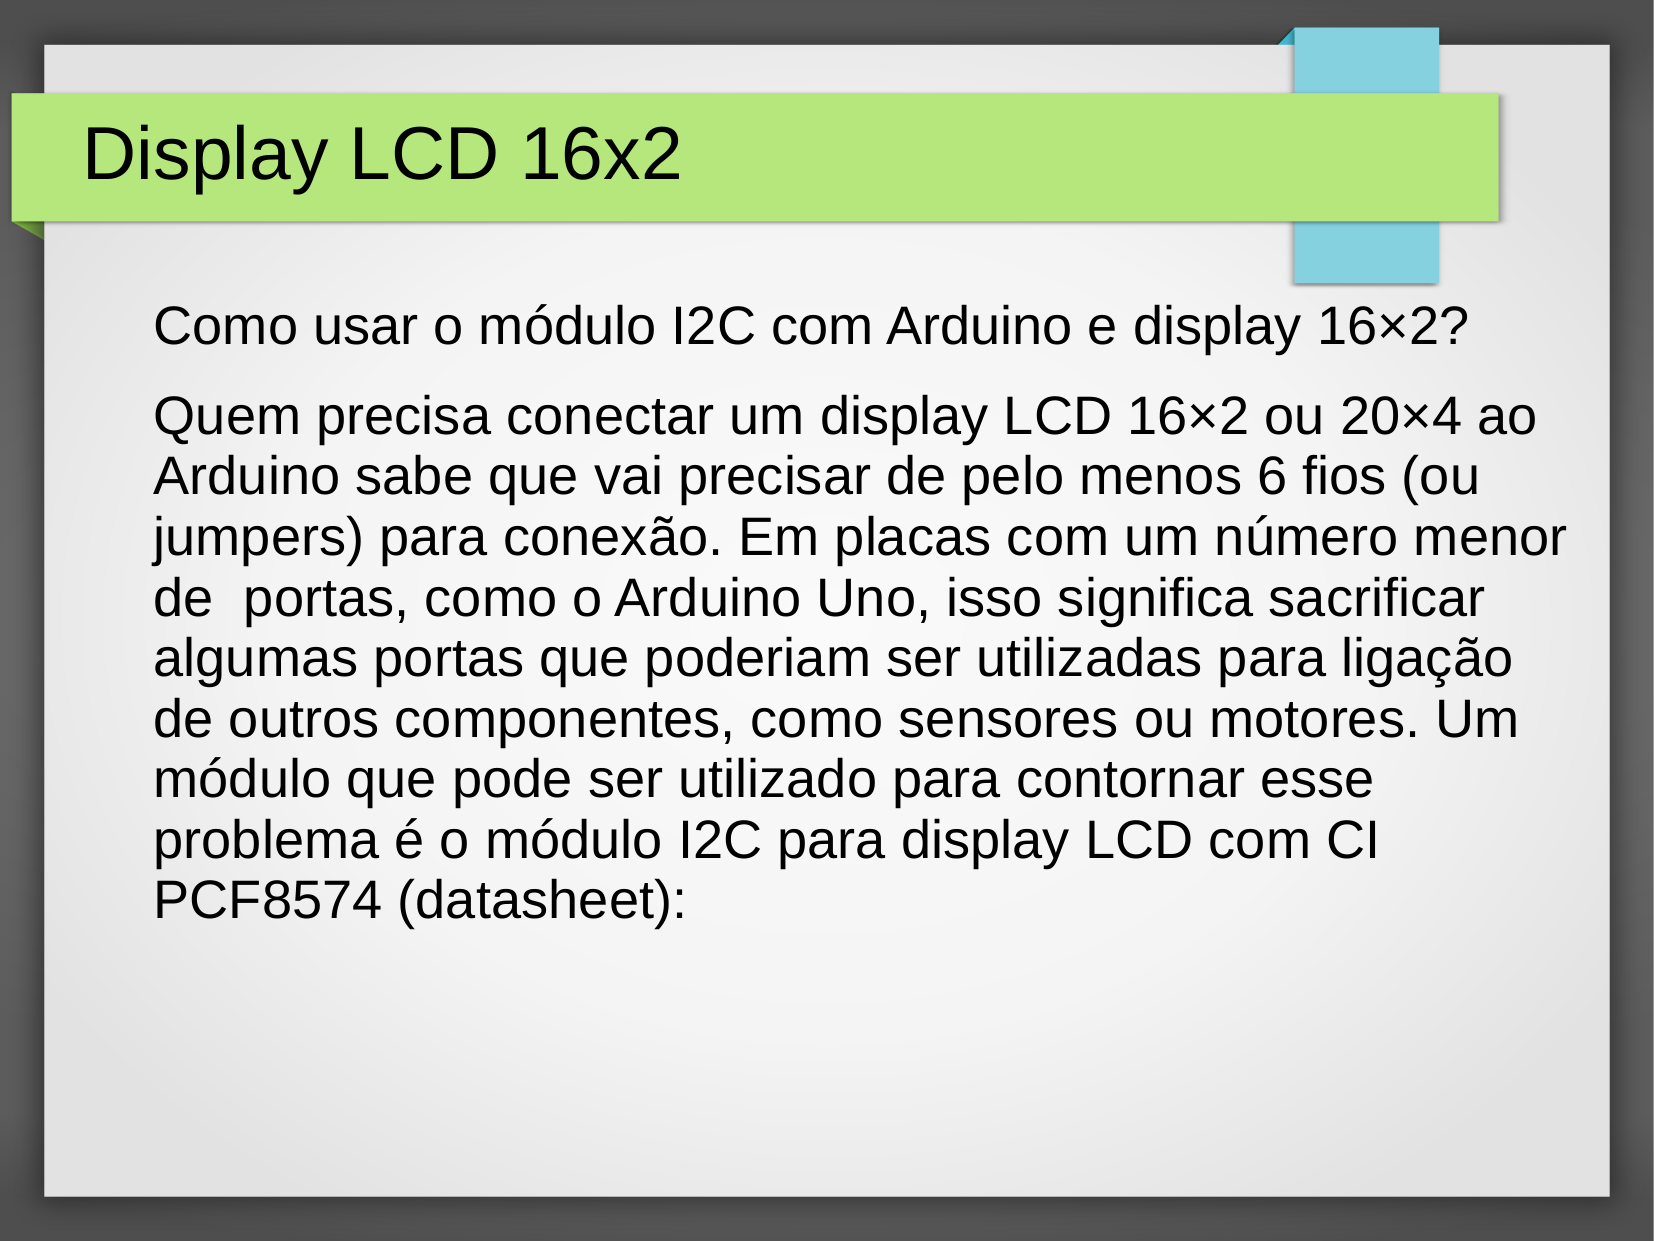

# Display LCD 16x2
Como usar o módulo I2C com Arduino e display 16×2?
Quem precisa conectar um display LCD 16×2 ou 20×4 ao Arduino sabe que vai precisar de pelo menos 6 fios (ou jumpers) para conexão. Em placas com um número menor de portas, como o Arduino Uno, isso significa sacrificar algumas portas que poderiam ser utilizadas para ligação de outros componentes, como sensores ou motores. Um módulo que pode ser utilizado para contornar esse problema é o módulo I2C para display LCD com CI PCF8574 (datasheet):